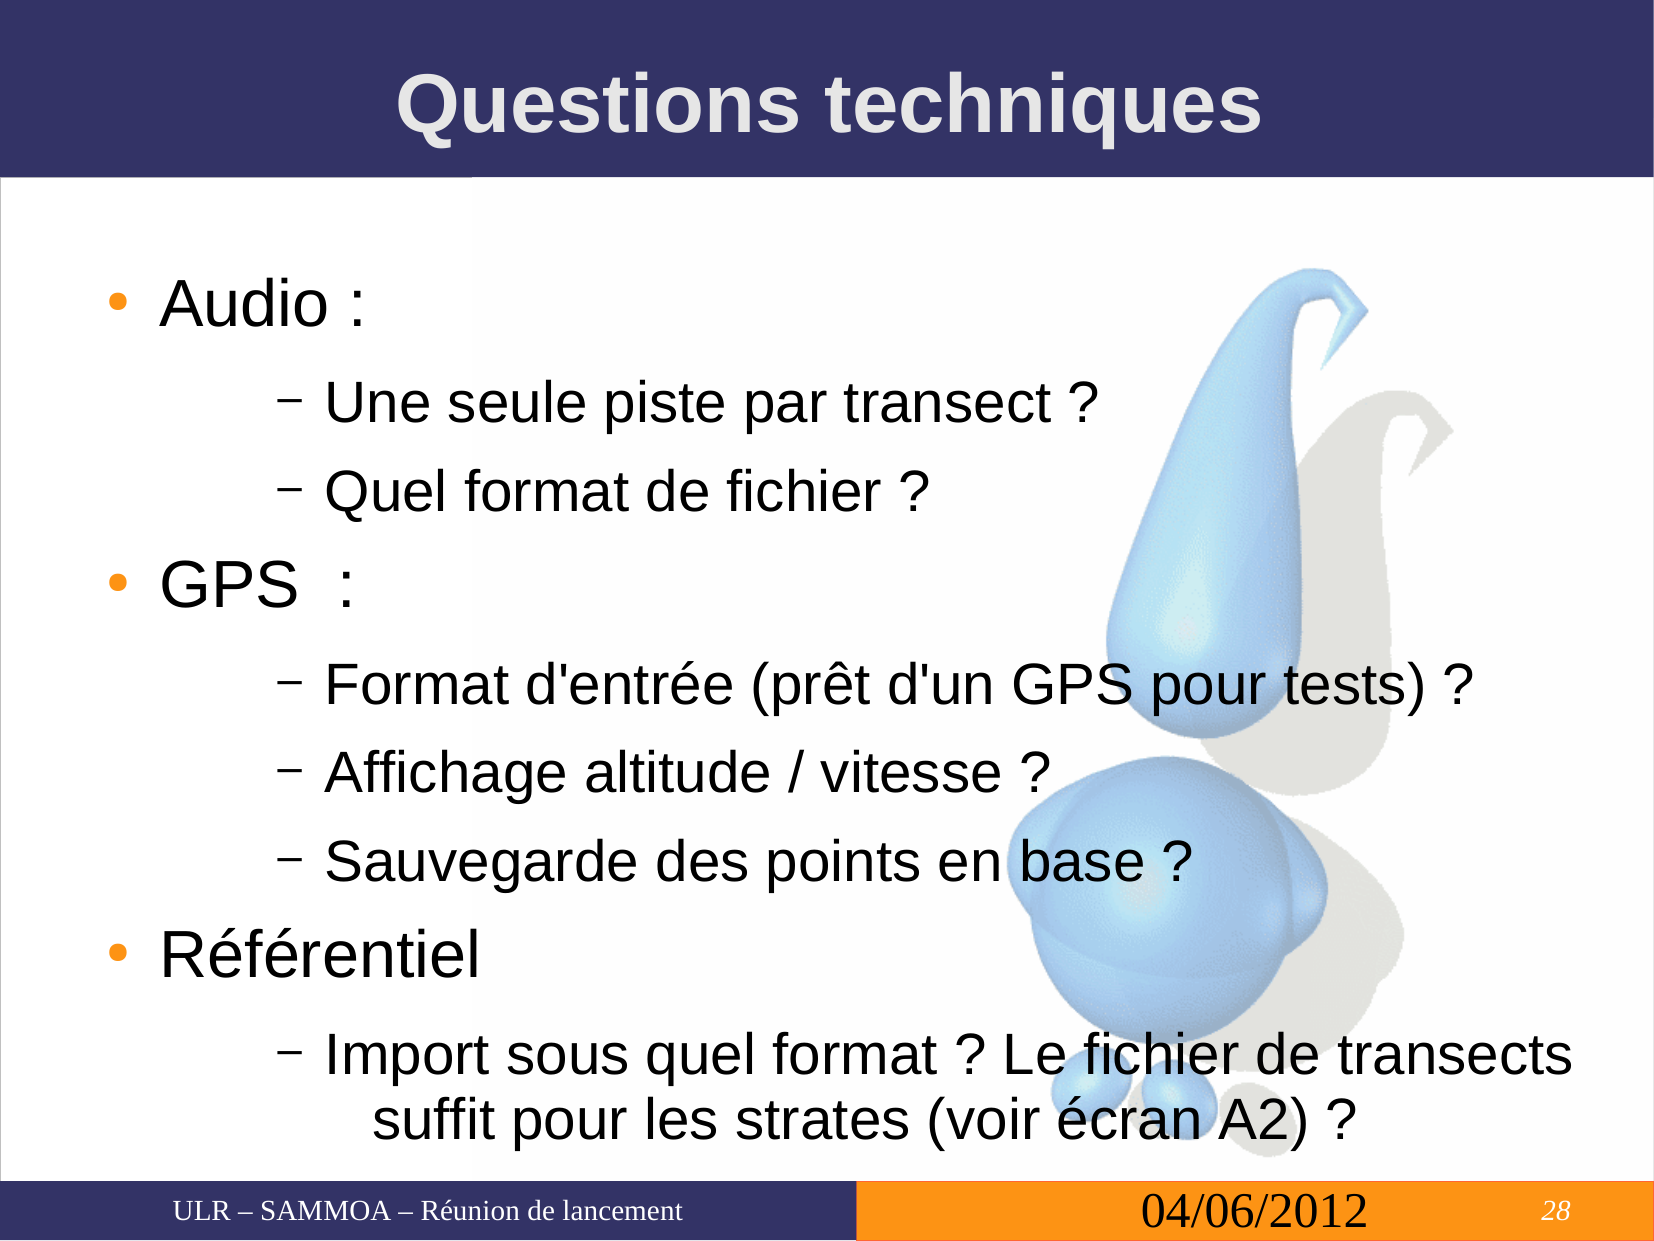

# Questions techniques
Audio :
Une seule piste par transect ?
Quel format de fichier ?
GPS  :
Format d'entrée (prêt d'un GPS pour tests) ?
Affichage altitude / vitesse ?
Sauvegarde des points en base ?
Référentiel
Import sous quel format ? Le fichier de transects suffit pour les strates (voir écran A2) ?
28